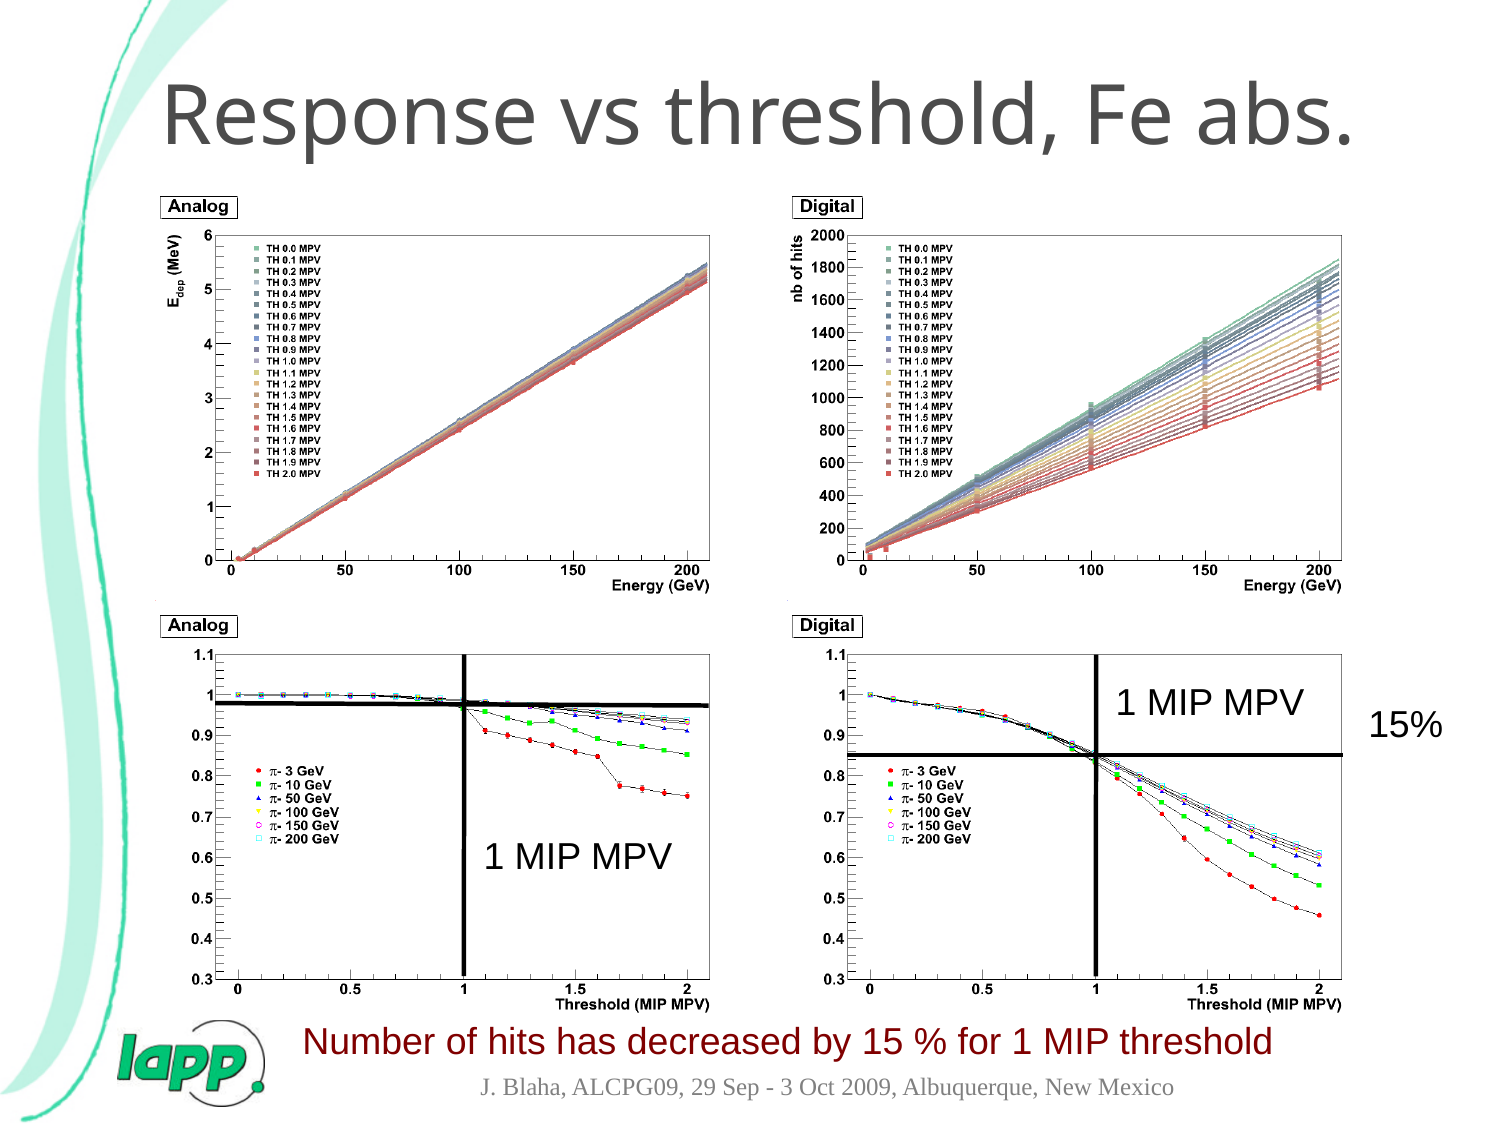

Response vs threshold, Fe abs.
#
1 MIP MPV
1 MIP MPV
15%
Number of hits has decreased by 15 % for 1 MIP threshold
J. Blaha, ALCPG09, 29 Sep - 3 Oct 2009, Albuquerque, New Mexico